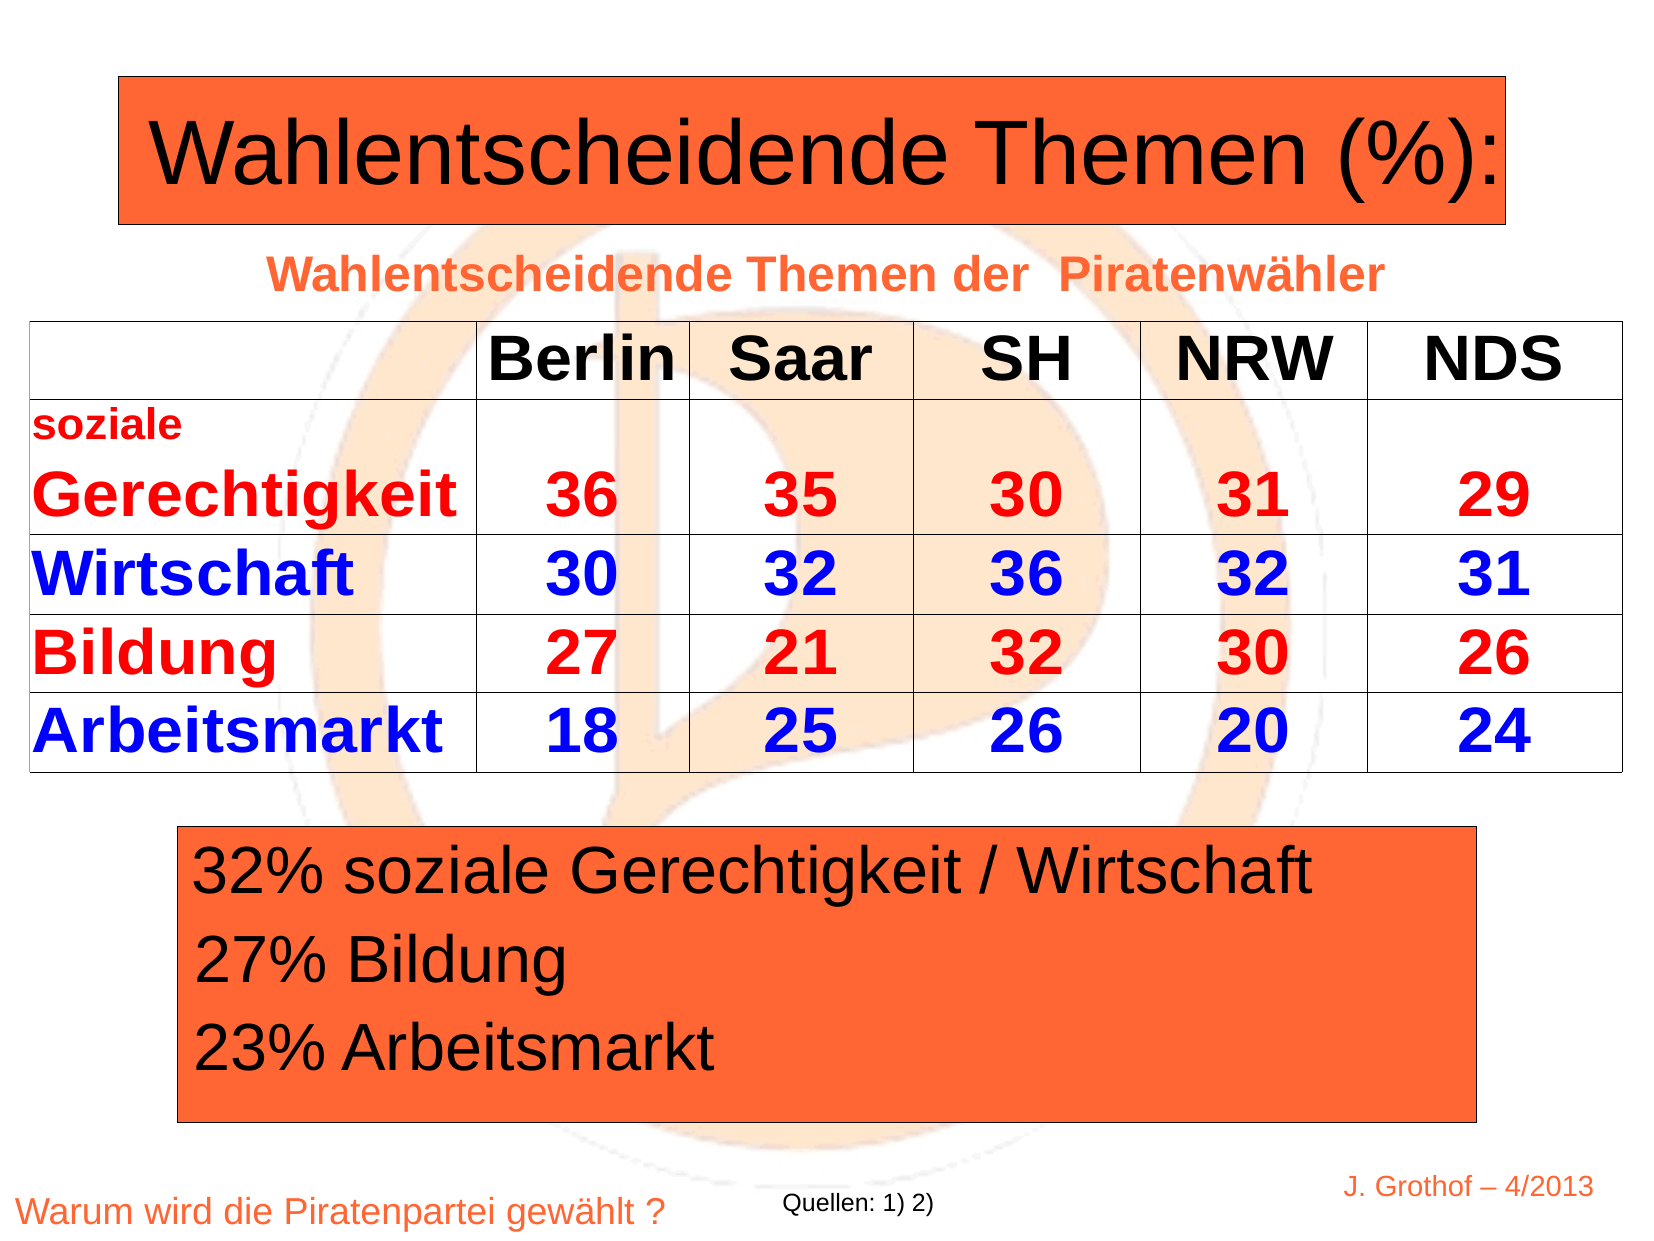

# Wahlentscheidende Themen (%):
Wahlentscheidende Themen der Piratenwähler
32% soziale Gerechtigkeit / Wirtschaft
27% Bildung
23% Arbeitsmarkt
Quellen: 1) 2)
Warum wird die Piratenpartei gewählt ?